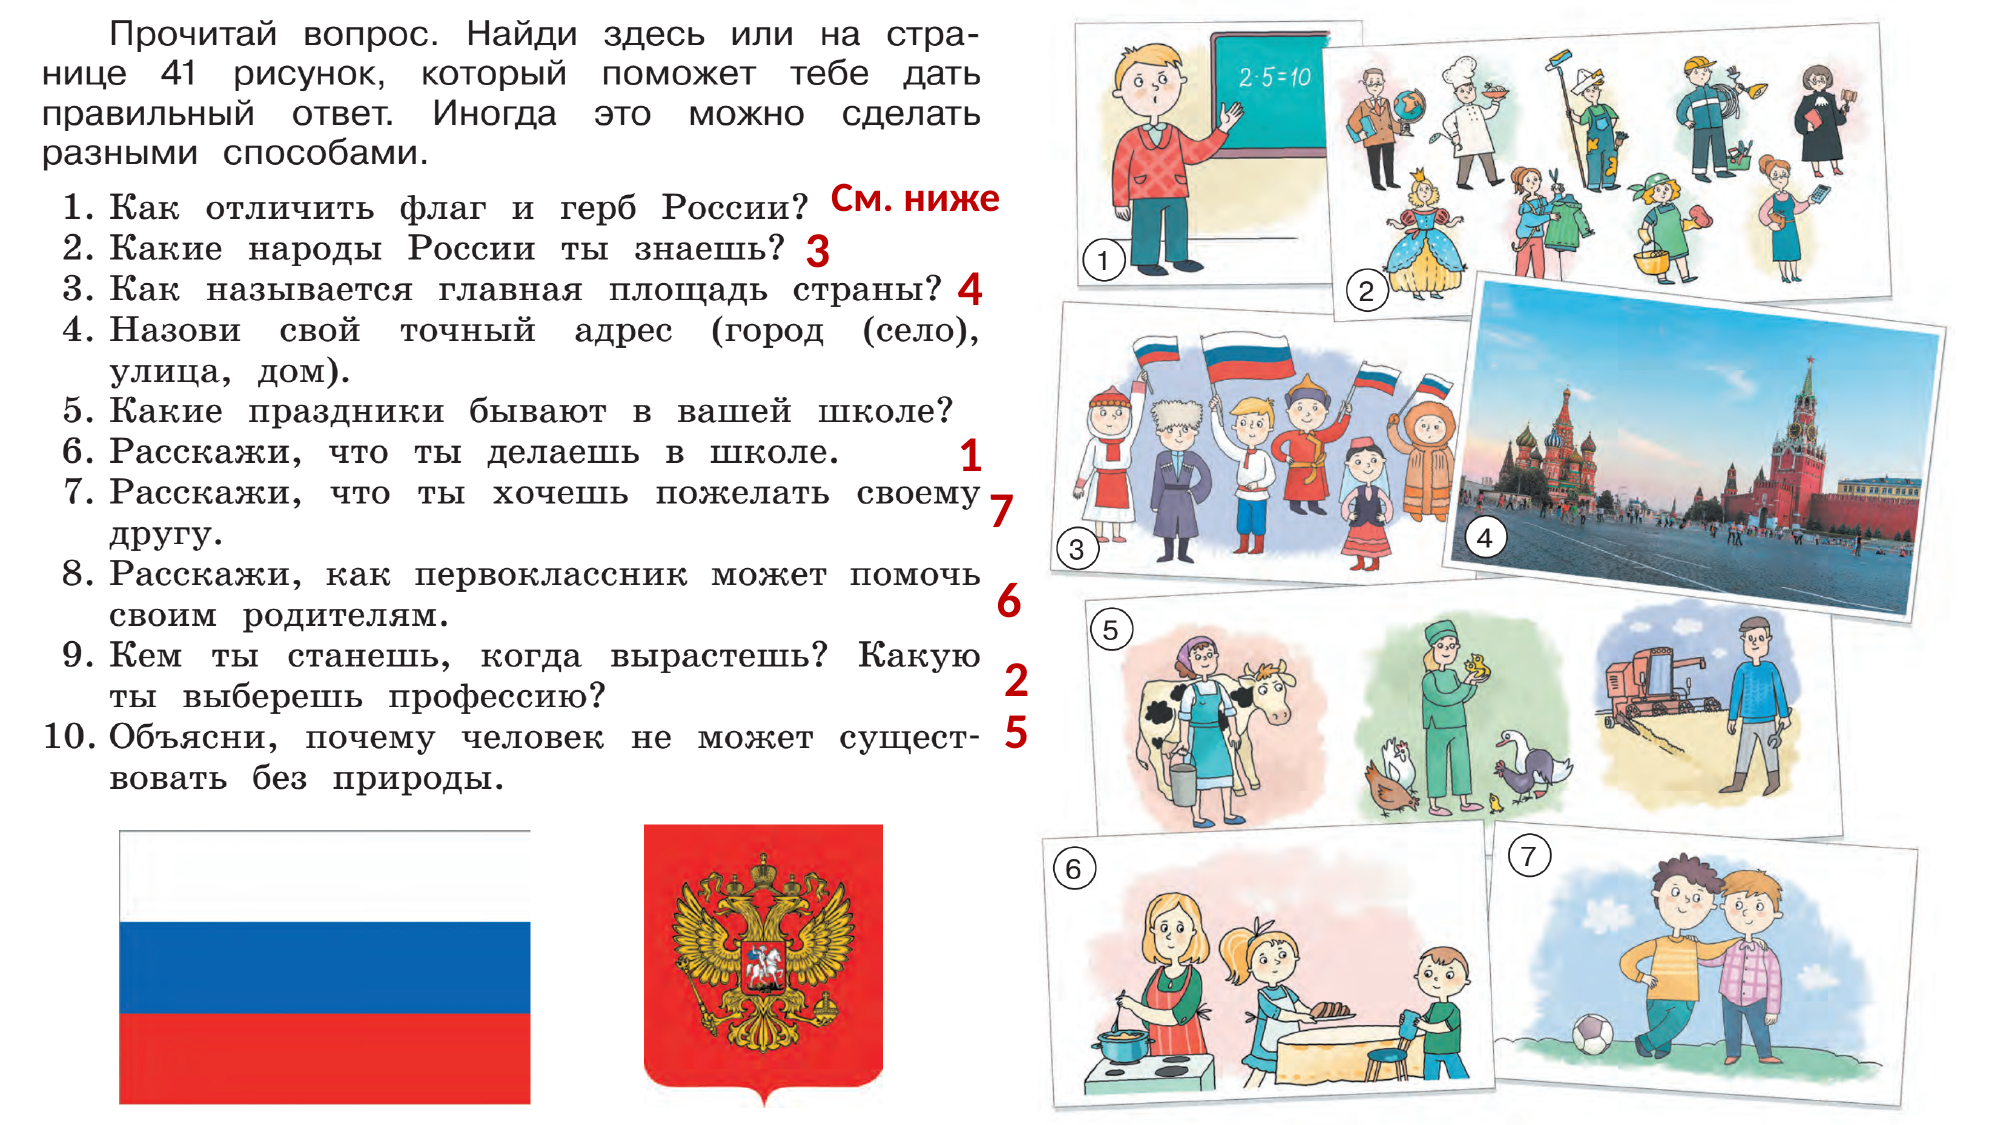

См. ниже
3
4
1
7
6
2
5